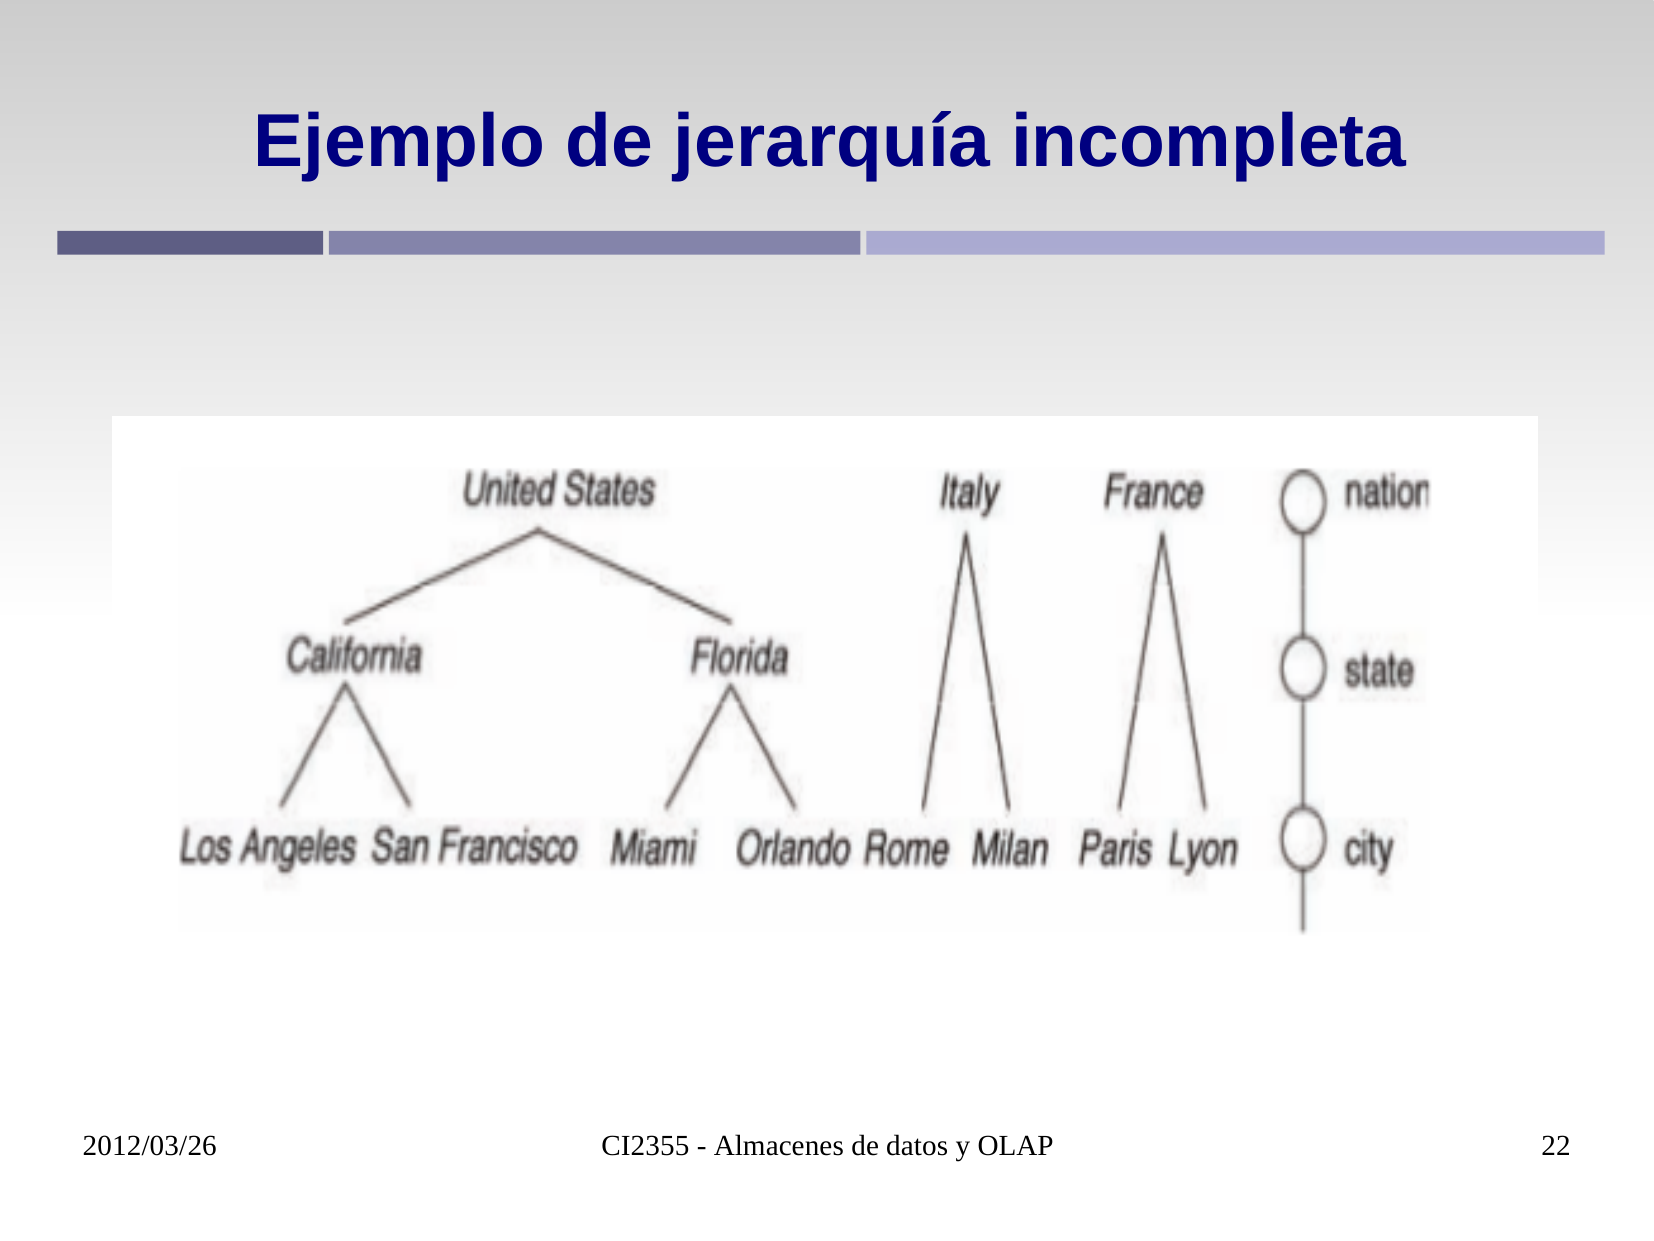

# Ejemplo de jerarquía incompleta
2012/03/26
CI2355 - Almacenes de datos y OLAP
22